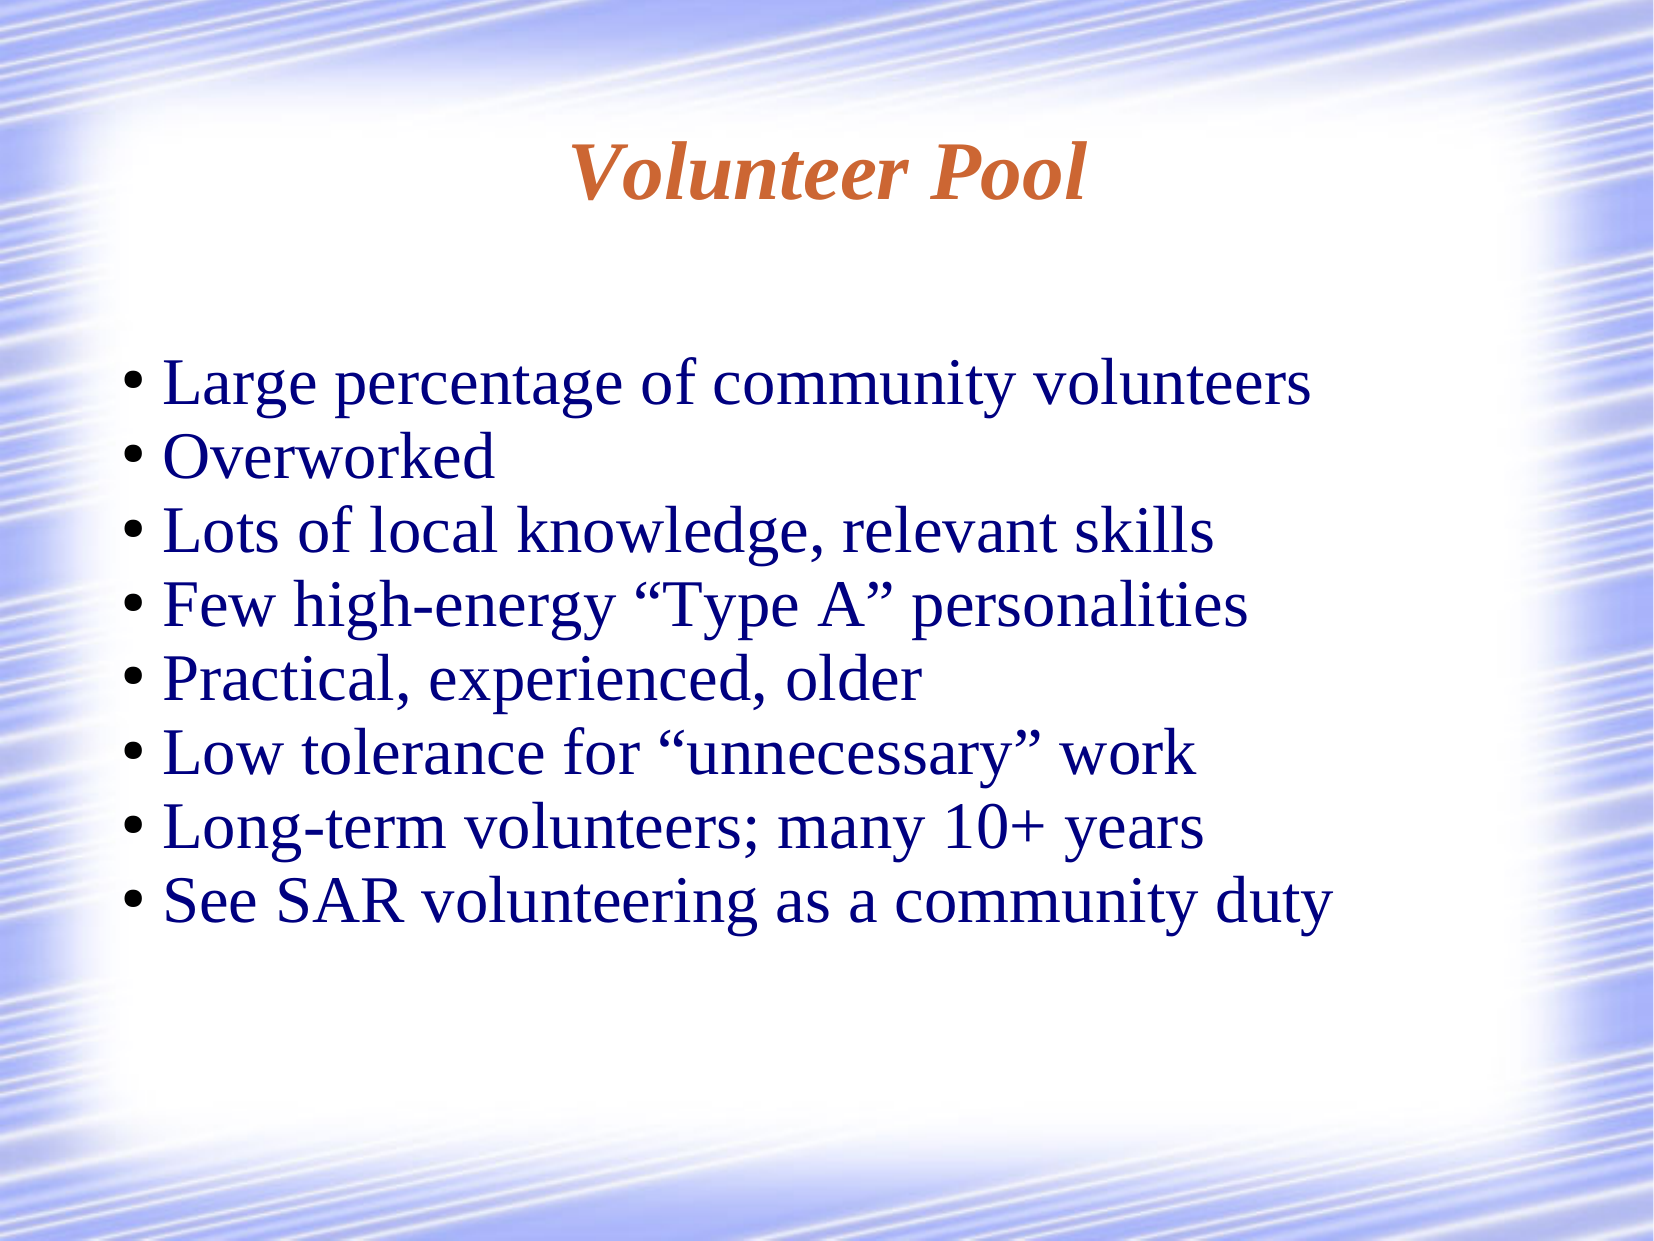

# Volunteer Pool
 Large percentage of community volunteers
 Overworked
 Lots of local knowledge, relevant skills
 Few high-energy “Type A” personalities
 Practical, experienced, older
 Low tolerance for “unnecessary” work
 Long-term volunteers; many 10+ years
 See SAR volunteering as a community duty